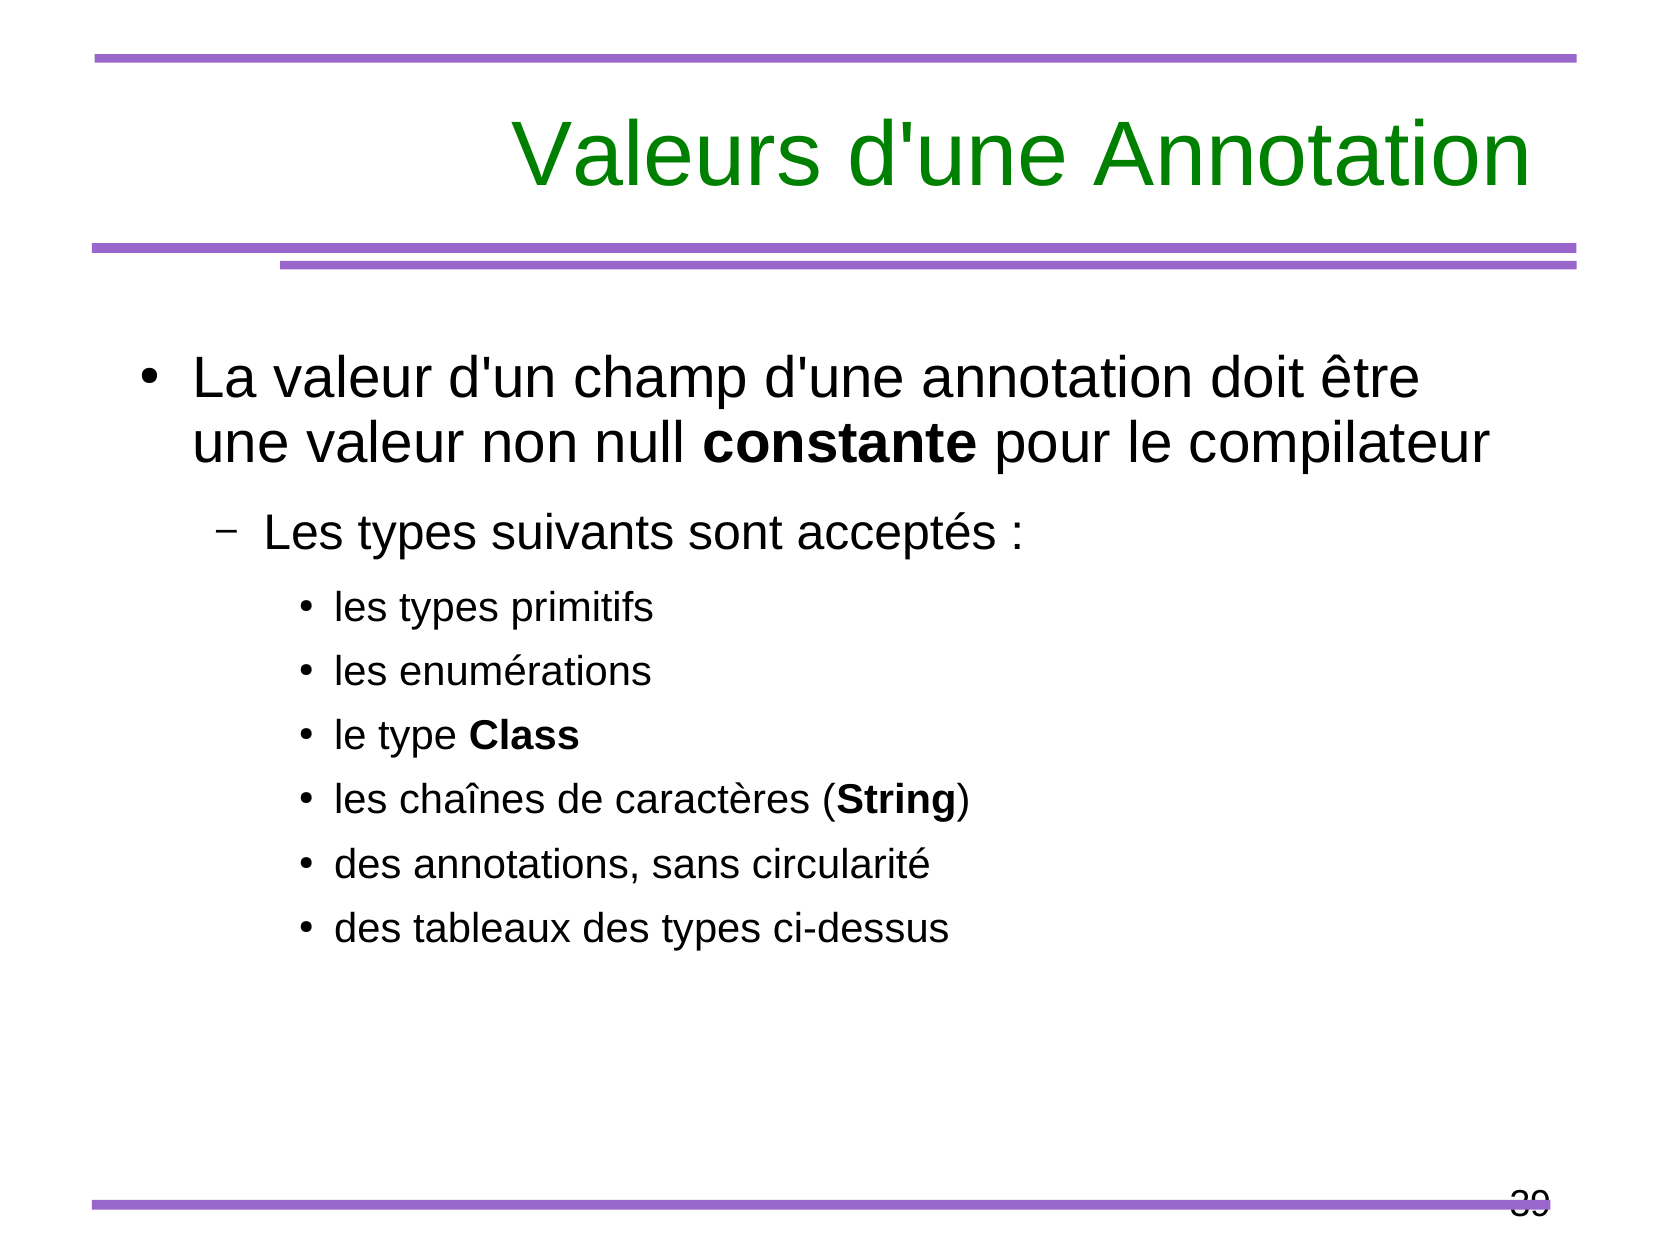

# Valeurs d'une Annotation
La valeur d'un champ d'une annotation doit être une valeur non null constante pour le compilateur
Les types suivants sont acceptés :
les types primitifs
les enumérations
le type Class
les chaînes de caractères (String)
des annotations, sans circularité
des tableaux des types ci-dessus